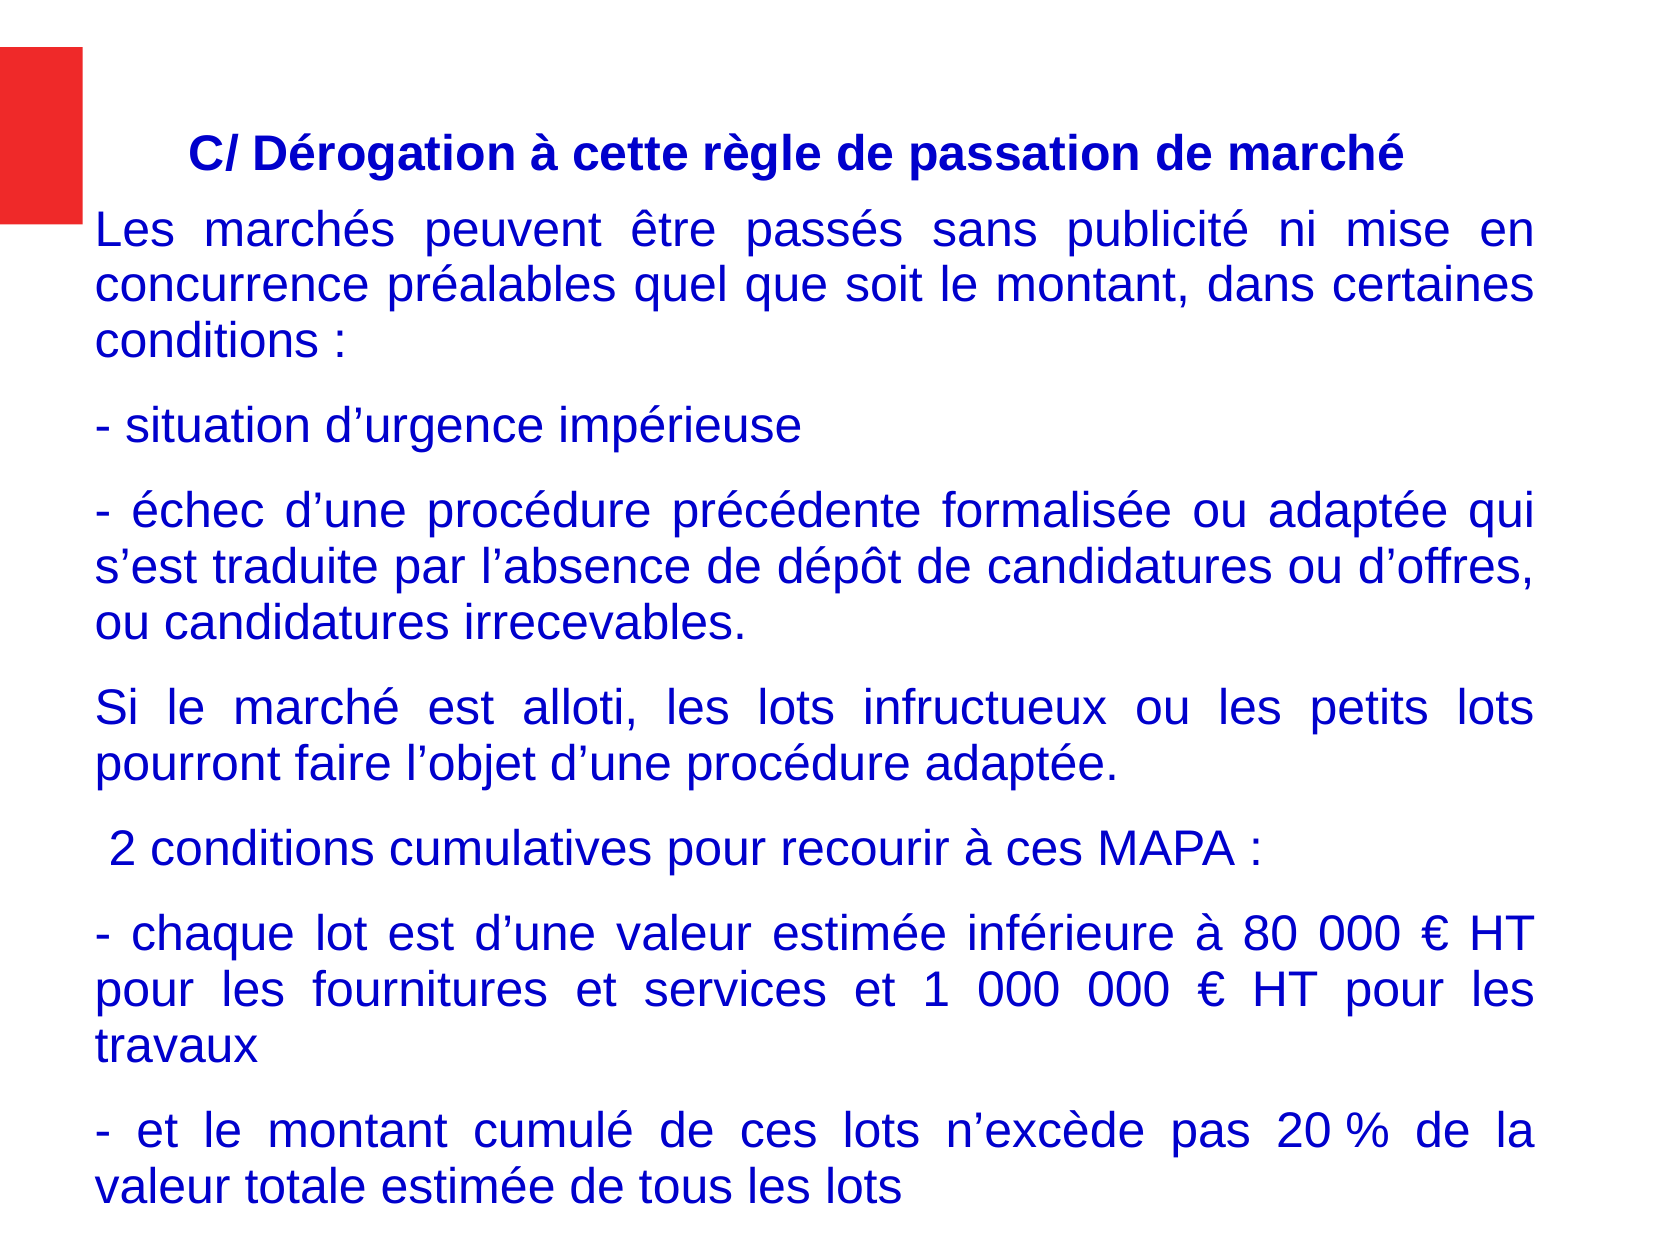

# C/ Dérogation à cette règle de passation de marché
Les marchés peuvent être passés sans publicité ni mise en concurrence préalables quel que soit le montant, dans certaines conditions :
- situation d’urgence impérieuse
- échec d’une procédure précédente formalisée ou adaptée qui s’est traduite par l’absence de dépôt de candidatures ou d’offres, ou candidatures irrecevables.
Si le marché est alloti, les lots infructueux ou les petits lots pourront faire l’objet d’une procédure adaptée.
 2 conditions cumulatives pour recourir à ces MAPA :
- chaque lot est d’une valeur estimée inférieure à 80 000 € HT pour les fournitures et services et 1 000 000 € HT pour les travaux
- et le montant cumulé de ces lots n’excède pas 20 % de la valeur totale estimée de tous les lots